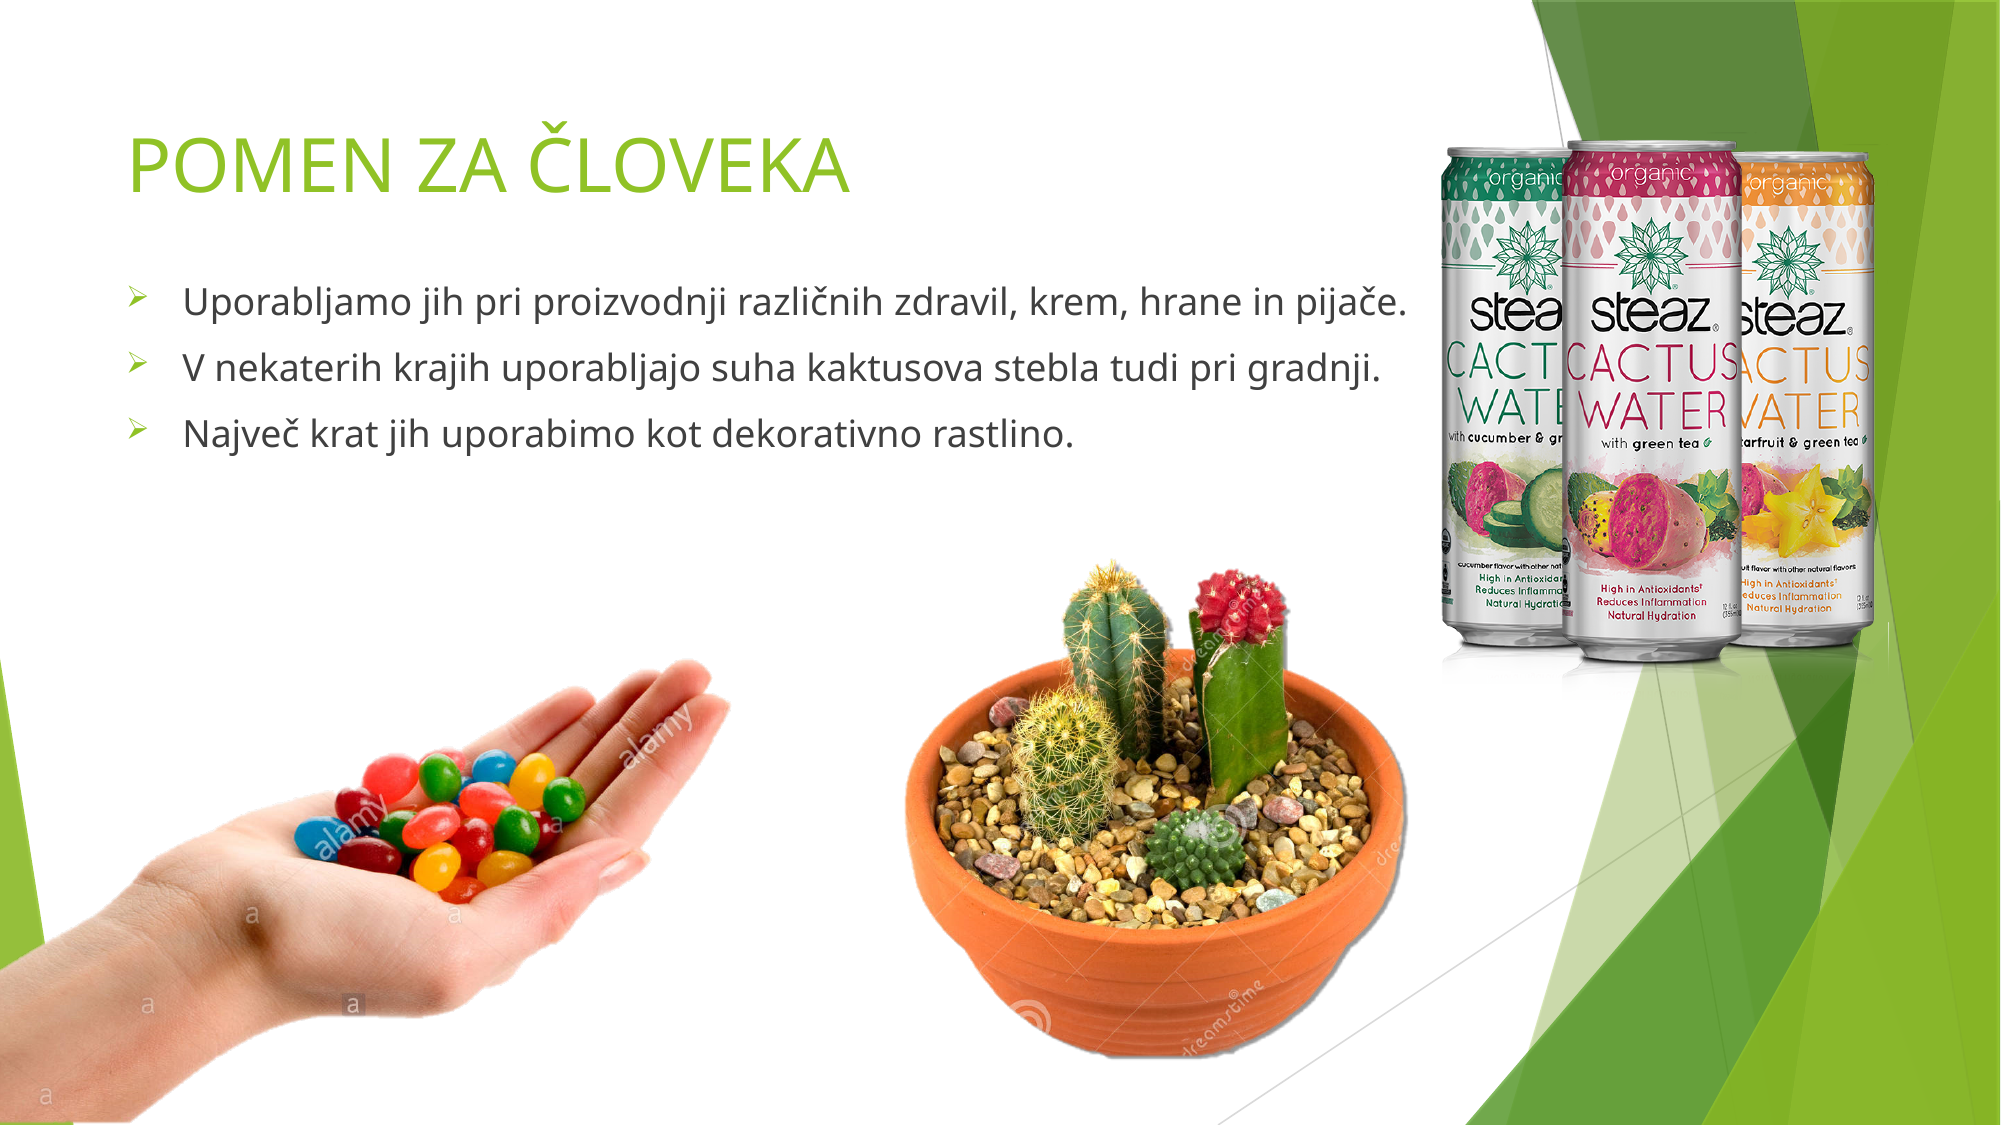

# POMEN ZA ČLOVEKA
Uporabljamo jih pri proizvodnji različnih zdravil, krem, hrane in pijače.
V nekaterih krajih uporabljajo suha kaktusova stebla tudi pri gradnji.
Največ krat jih uporabimo kot dekorativno rastlino.